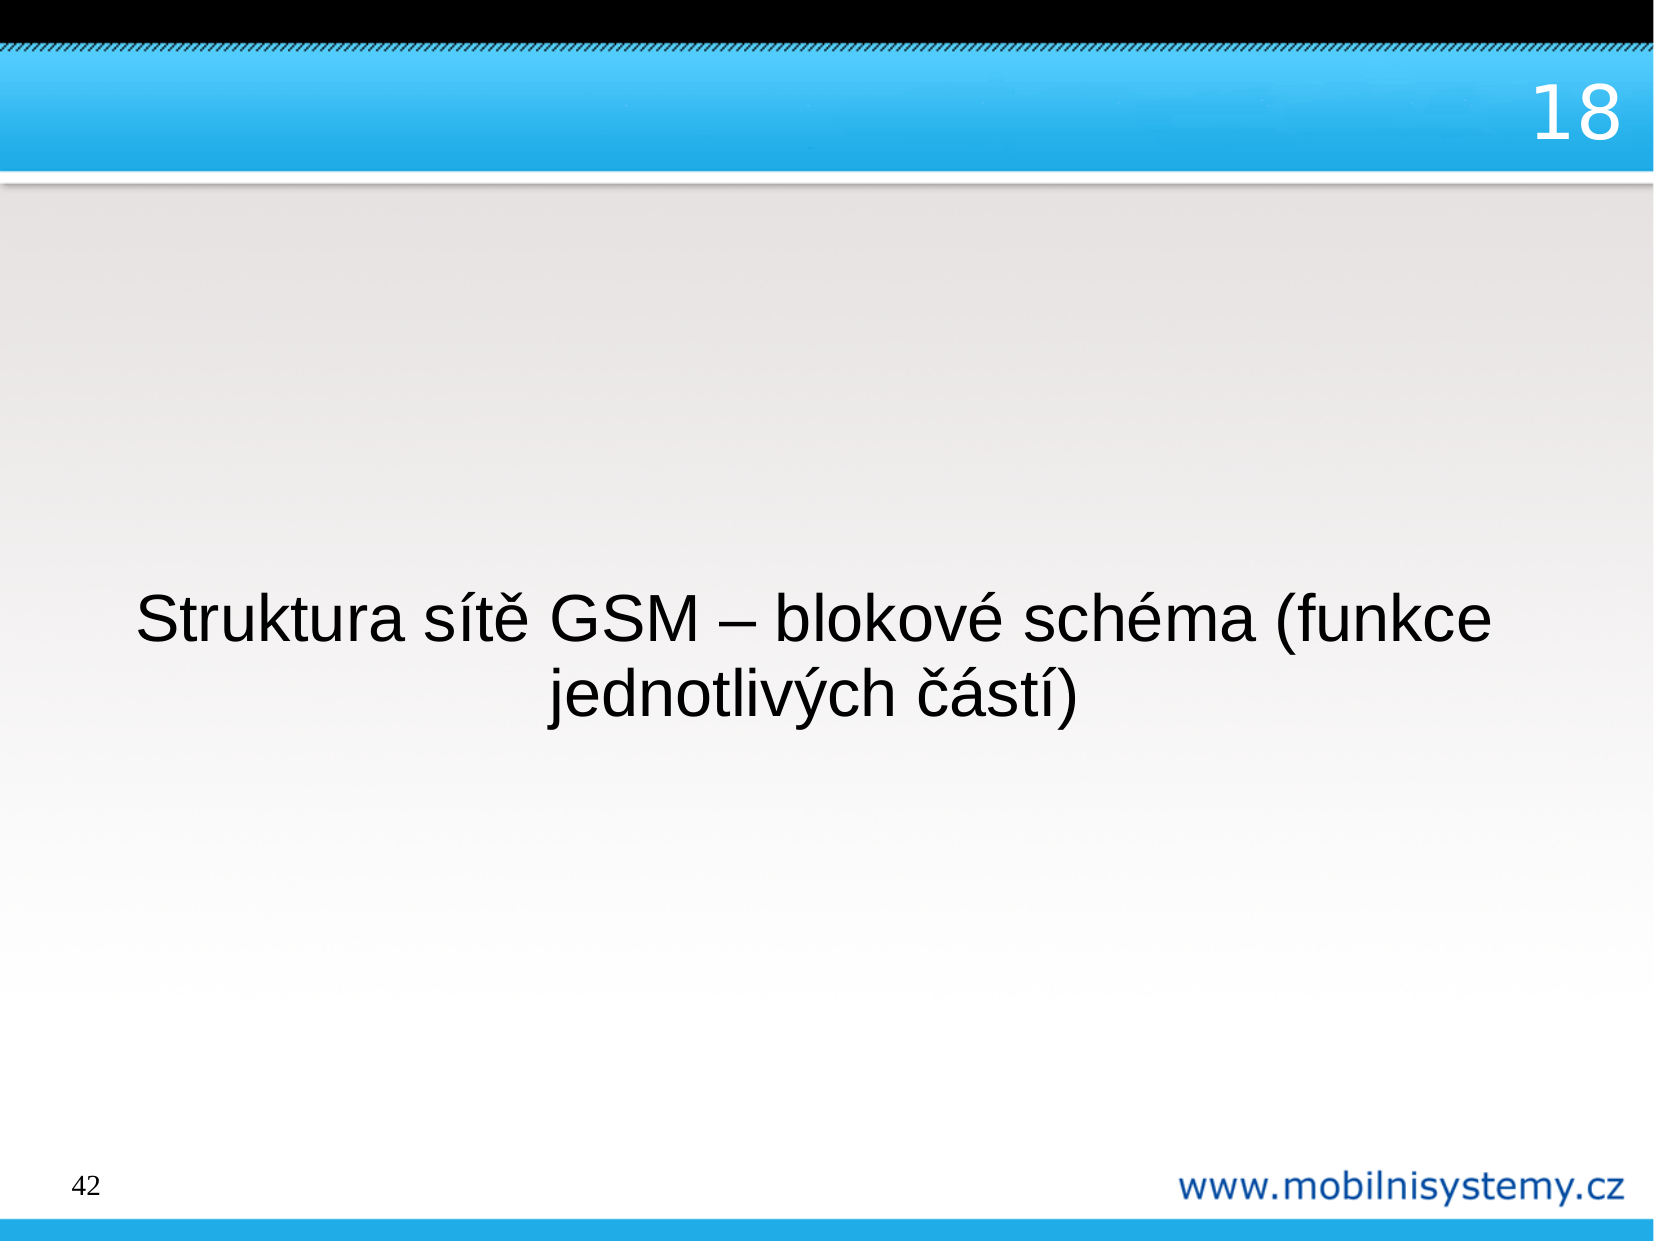

# 18
Struktura sítě GSM – blokové schéma (funkce jednotlivých částí)
42